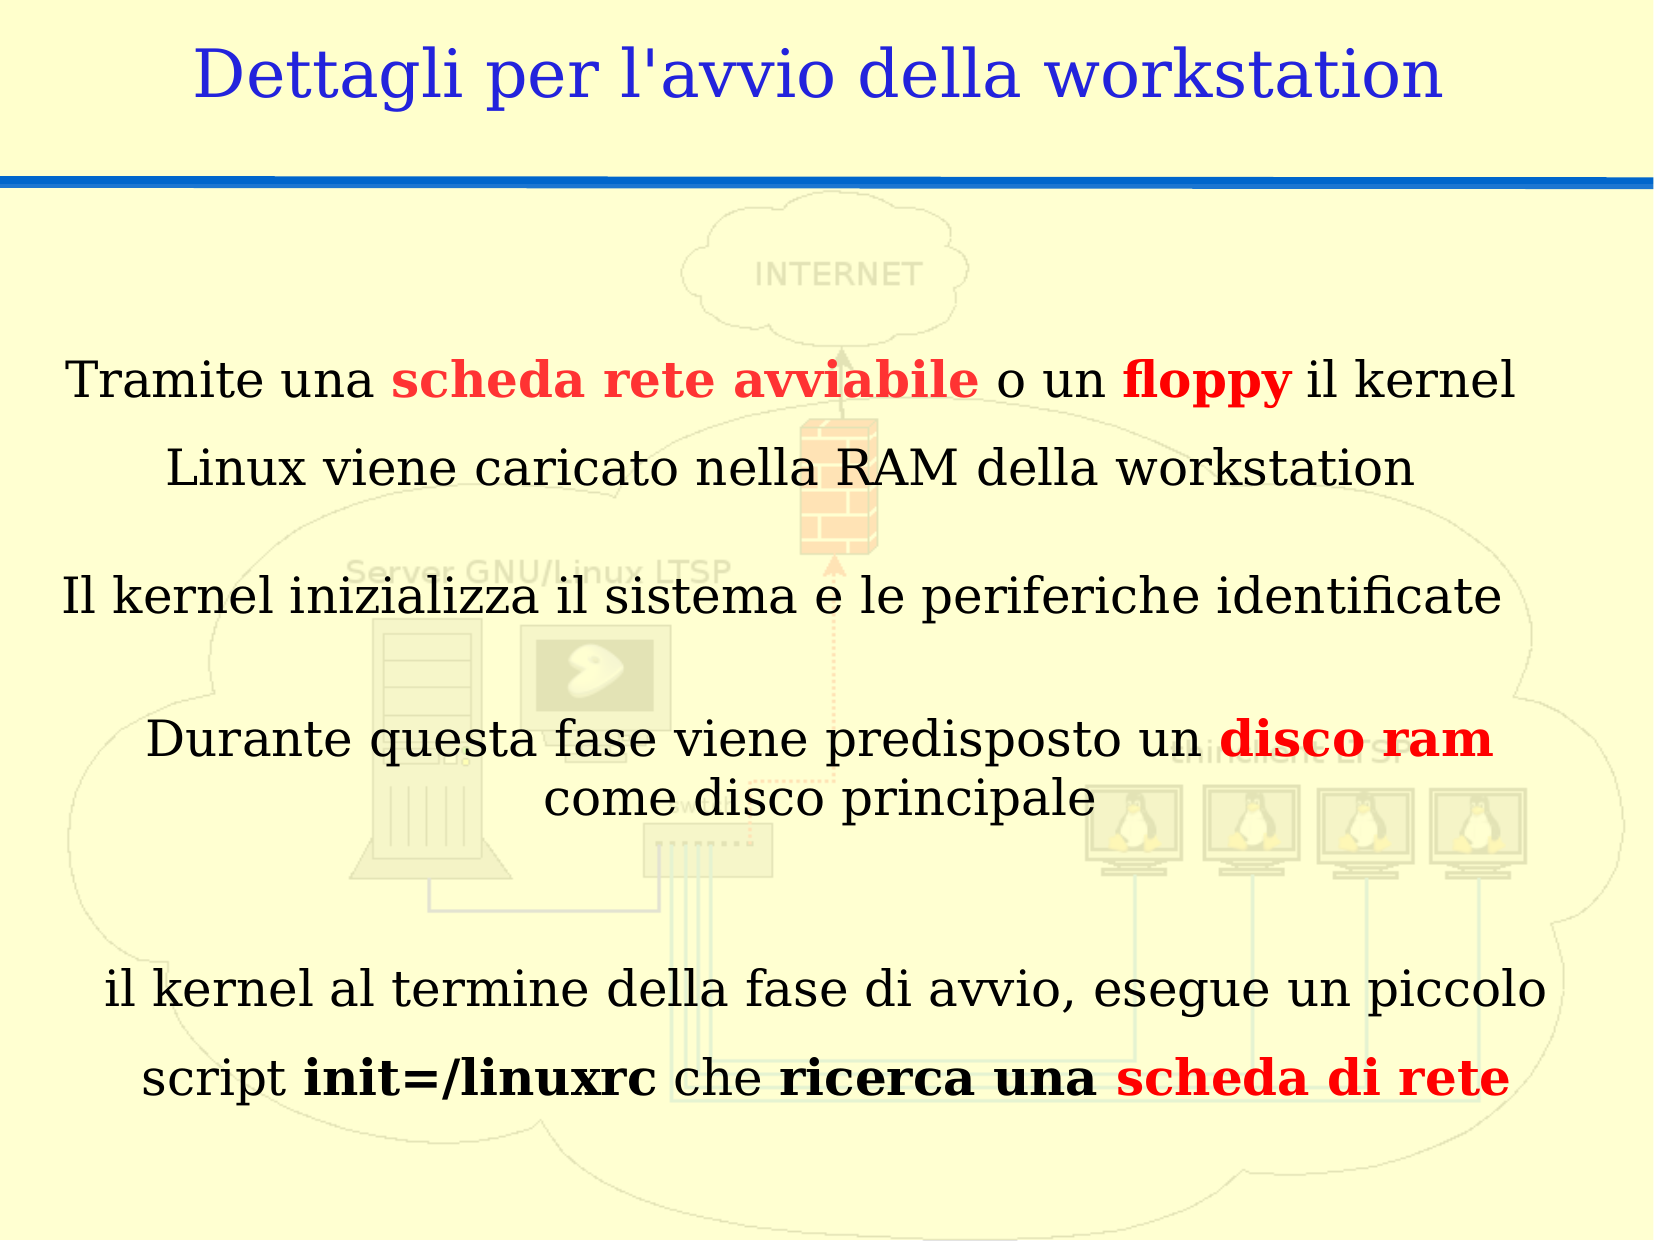

# Dettagli per l'avvio della workstation
Tramite una scheda rete avviabile o un floppy il kernel Linux viene caricato nella RAM della workstation
Il kernel inizializza il sistema e le periferiche identificate
Durante questa fase viene predisposto un disco ram come disco principale
il kernel al termine della fase di avvio, esegue un piccolo script init=/linuxrc che ricerca una scheda di rete